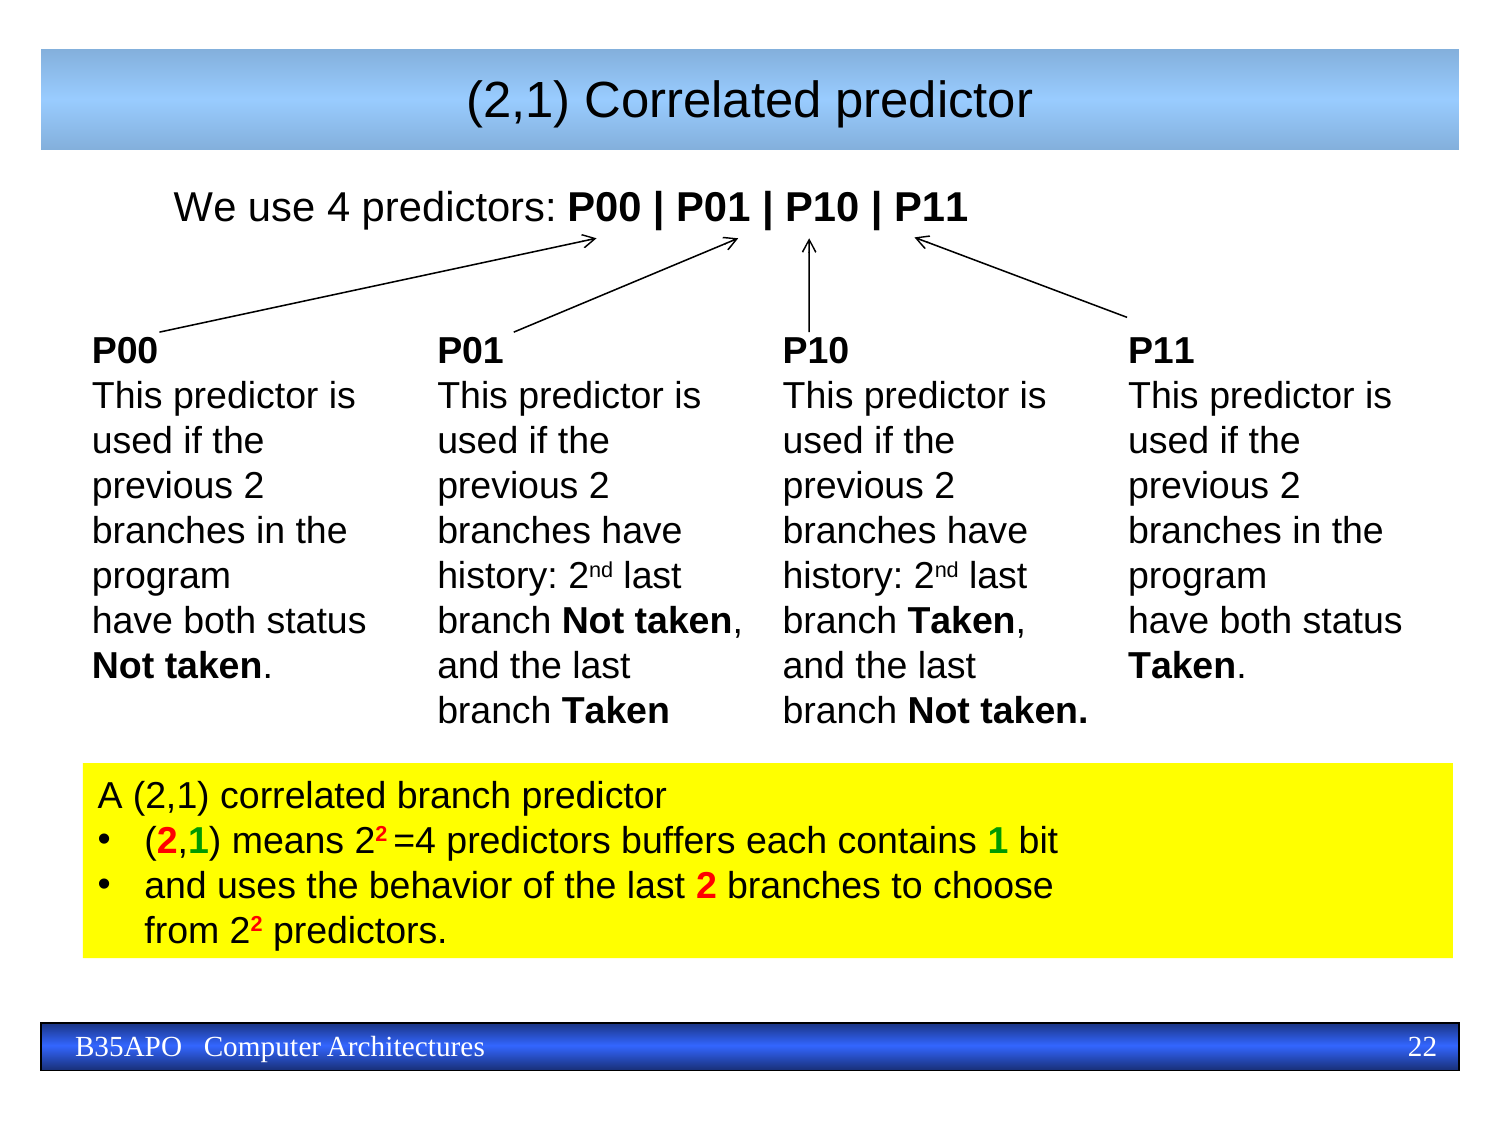

# (2,1) Correlated predictor
We use 4 predictors:
P00 | P01 | P10 | P11
| P00 This predictor is used if the previous 2 branches in the program have both status Not taken. | P01 This predictor is used if the previous 2 branches have history: 2nd last branch Not taken, and the last branch Taken | P10 This predictor is used if the previous 2 branches have history: 2nd last branch Taken, and the last branch Not taken. | P11 This predictor is used if the previous 2 branches in the program have both status Taken. |
| --- | --- | --- | --- |
A (2,1) correlated branch predictor
(2,1) means 22 =4 predictors buffers each contains 1 bit
and uses the behavior of the last 2 branches to choose
from 22 predictors.
B35APO Computer Architectures
22